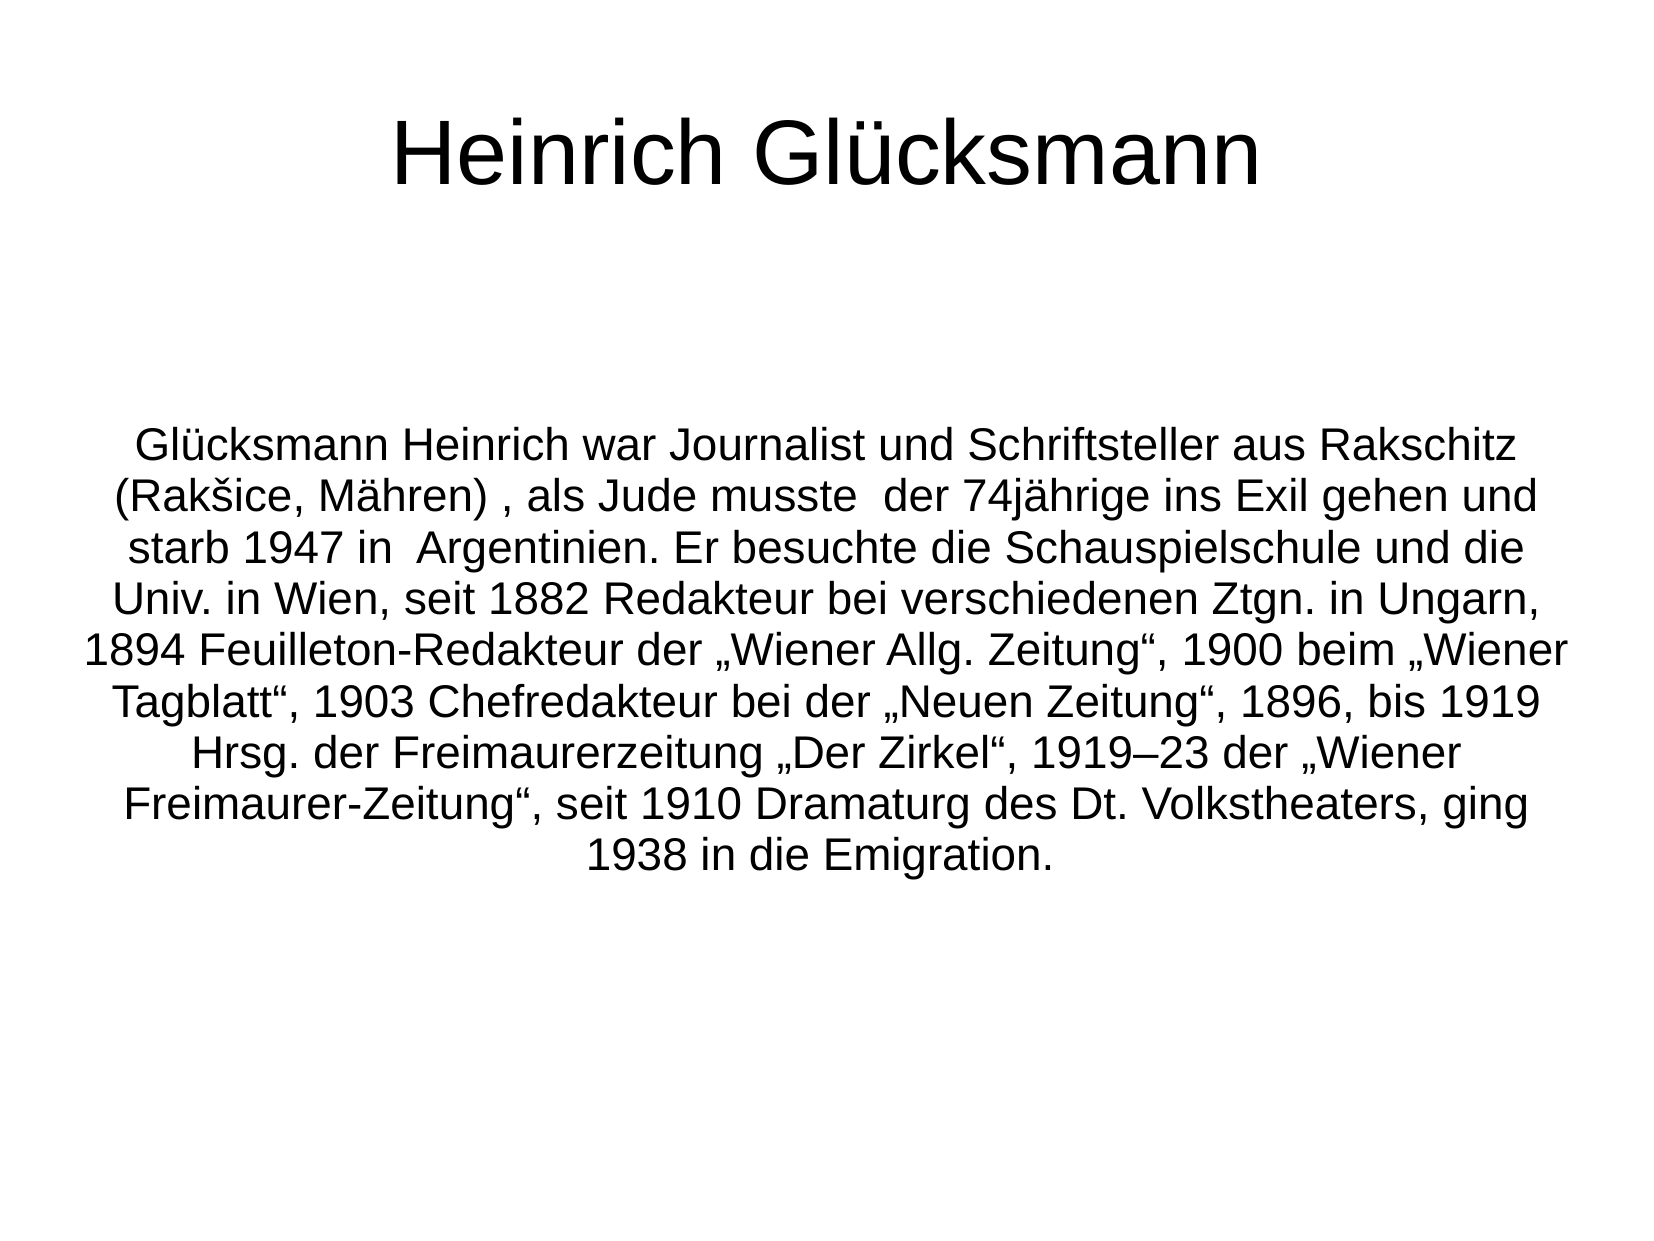

# Heinrich Glücksmann
Glücksmann Heinrich war Journalist und Schriftsteller aus Rakschitz (Rakšice, Mähren) , als Jude musste der 74jährige ins Exil gehen und starb 1947 in Argentinien. Er besuchte die Schauspielschule und die Univ. in Wien, seit 1882 Redakteur bei verschiedenen Ztgn. in Ungarn, 1894 Feuilleton-Redakteur der „Wiener Allg. Zeitung“, 1900 beim „Wiener Tagblatt“, 1903 Chefredakteur bei der „Neuen Zeitung“, 1896, bis 1919 Hrsg. der Freimaurerzeitung „Der Zirkel“, 1919–23 der „Wiener Freimaurer-Zeitung“, seit 1910 Dramaturg des Dt. Volkstheaters, ging 1938 in die Emigration.